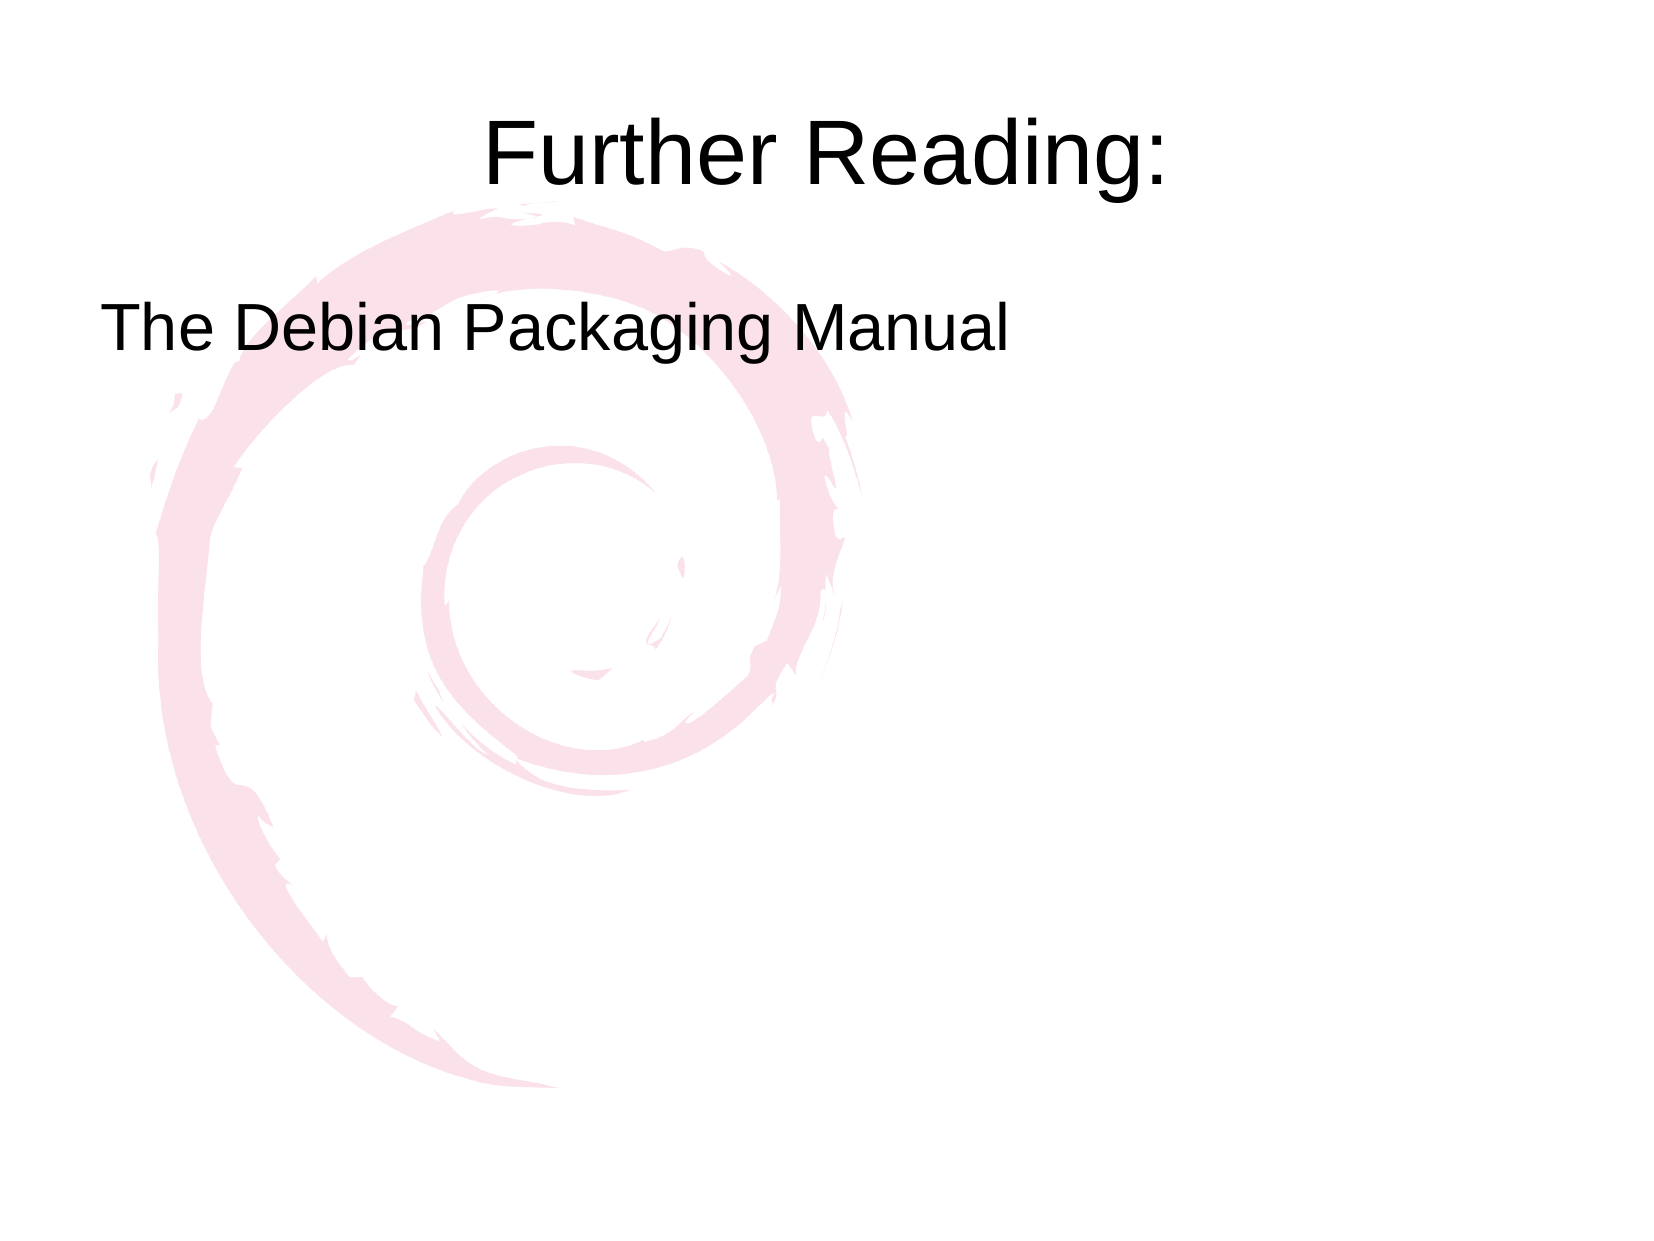

# Further Reading:
The Debian Packaging Manual